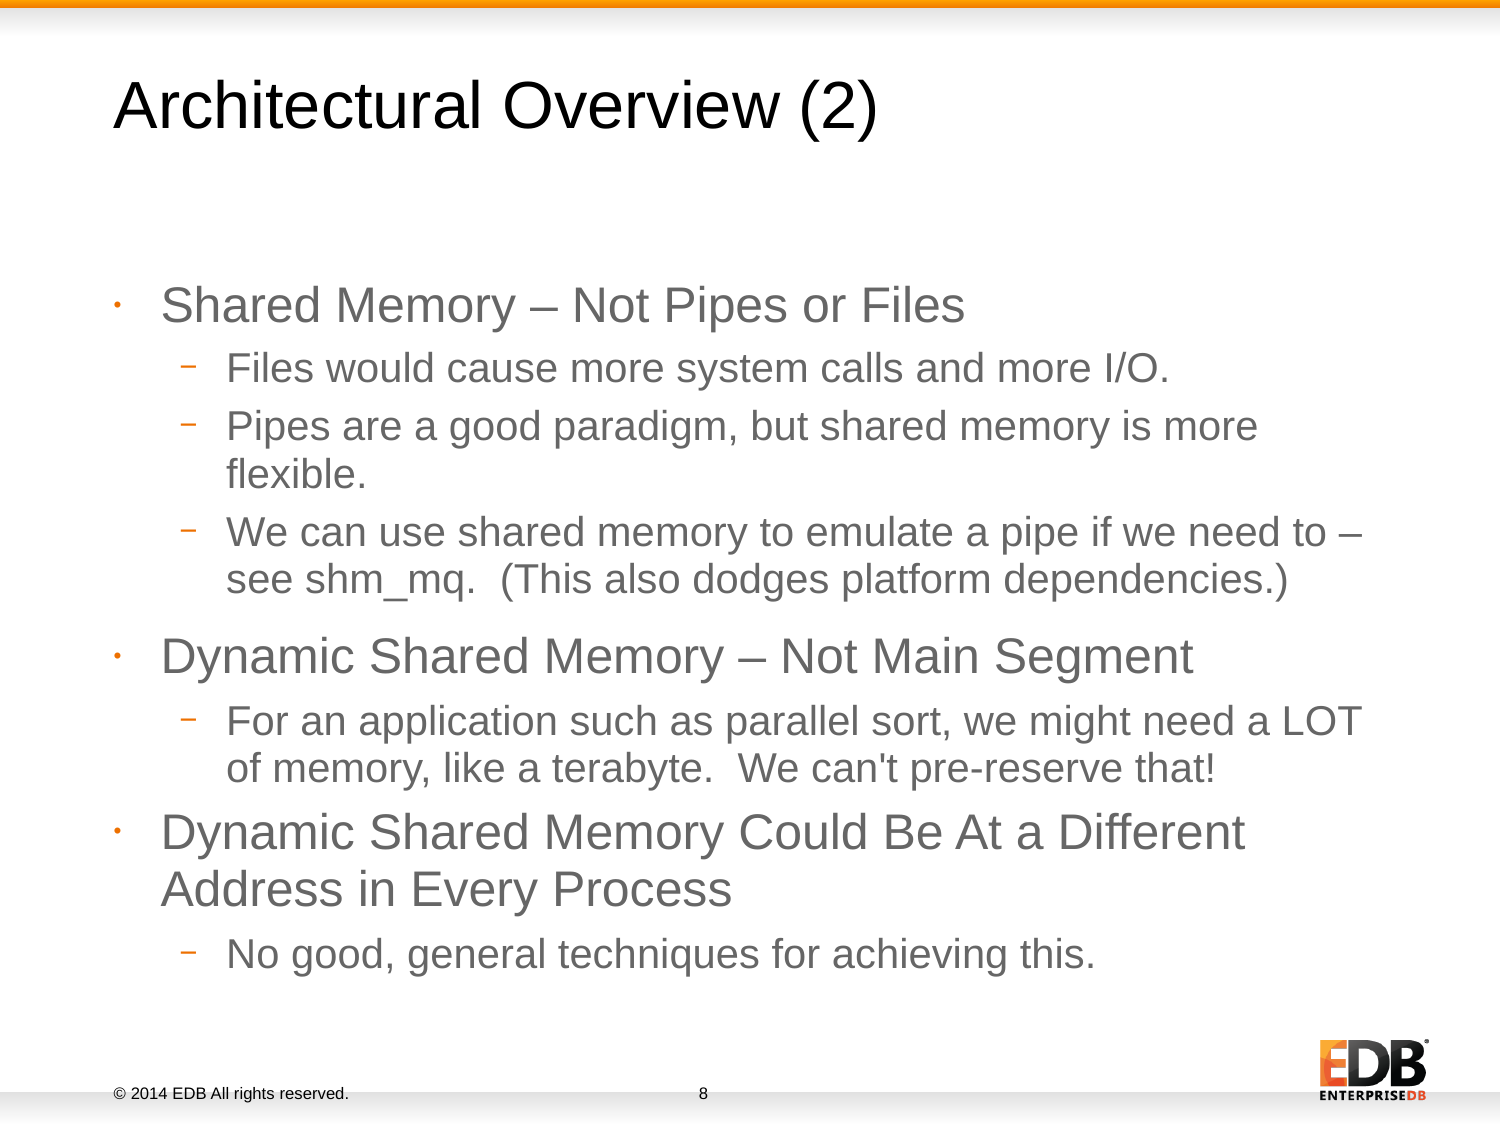

Architectural Overview (2)
# Shared Memory – Not Pipes or Files
Files would cause more system calls and more I/O.
Pipes are a good paradigm, but shared memory is more flexible.
We can use shared memory to emulate a pipe if we need to – see shm_mq. (This also dodges platform dependencies.)
Dynamic Shared Memory – Not Main Segment
For an application such as parallel sort, we might need a LOT of memory, like a terabyte. We can't pre-reserve that!
Dynamic Shared Memory Could Be At a Different Address in Every Process
No good, general techniques for achieving this.